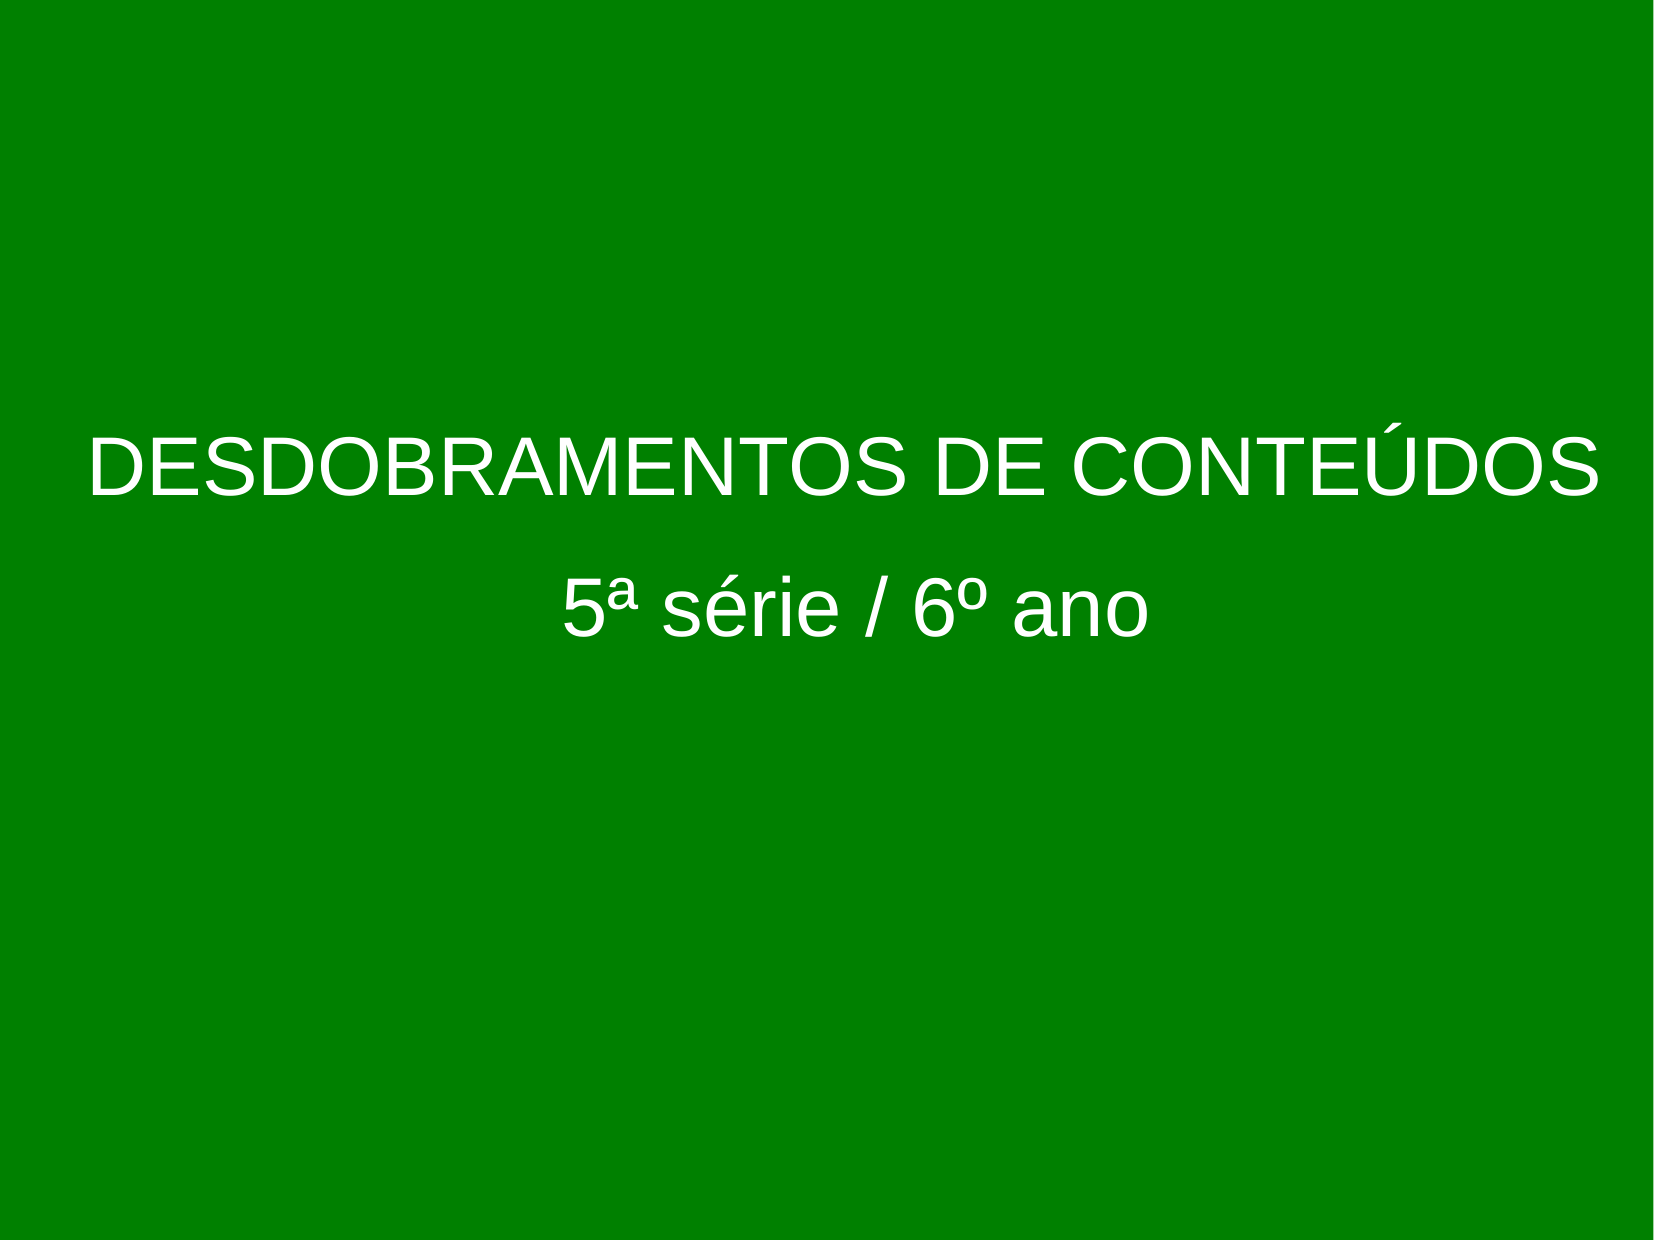

DESDOBRAMENTOS DE CONTEÚDOS
5ª série / 6º ano